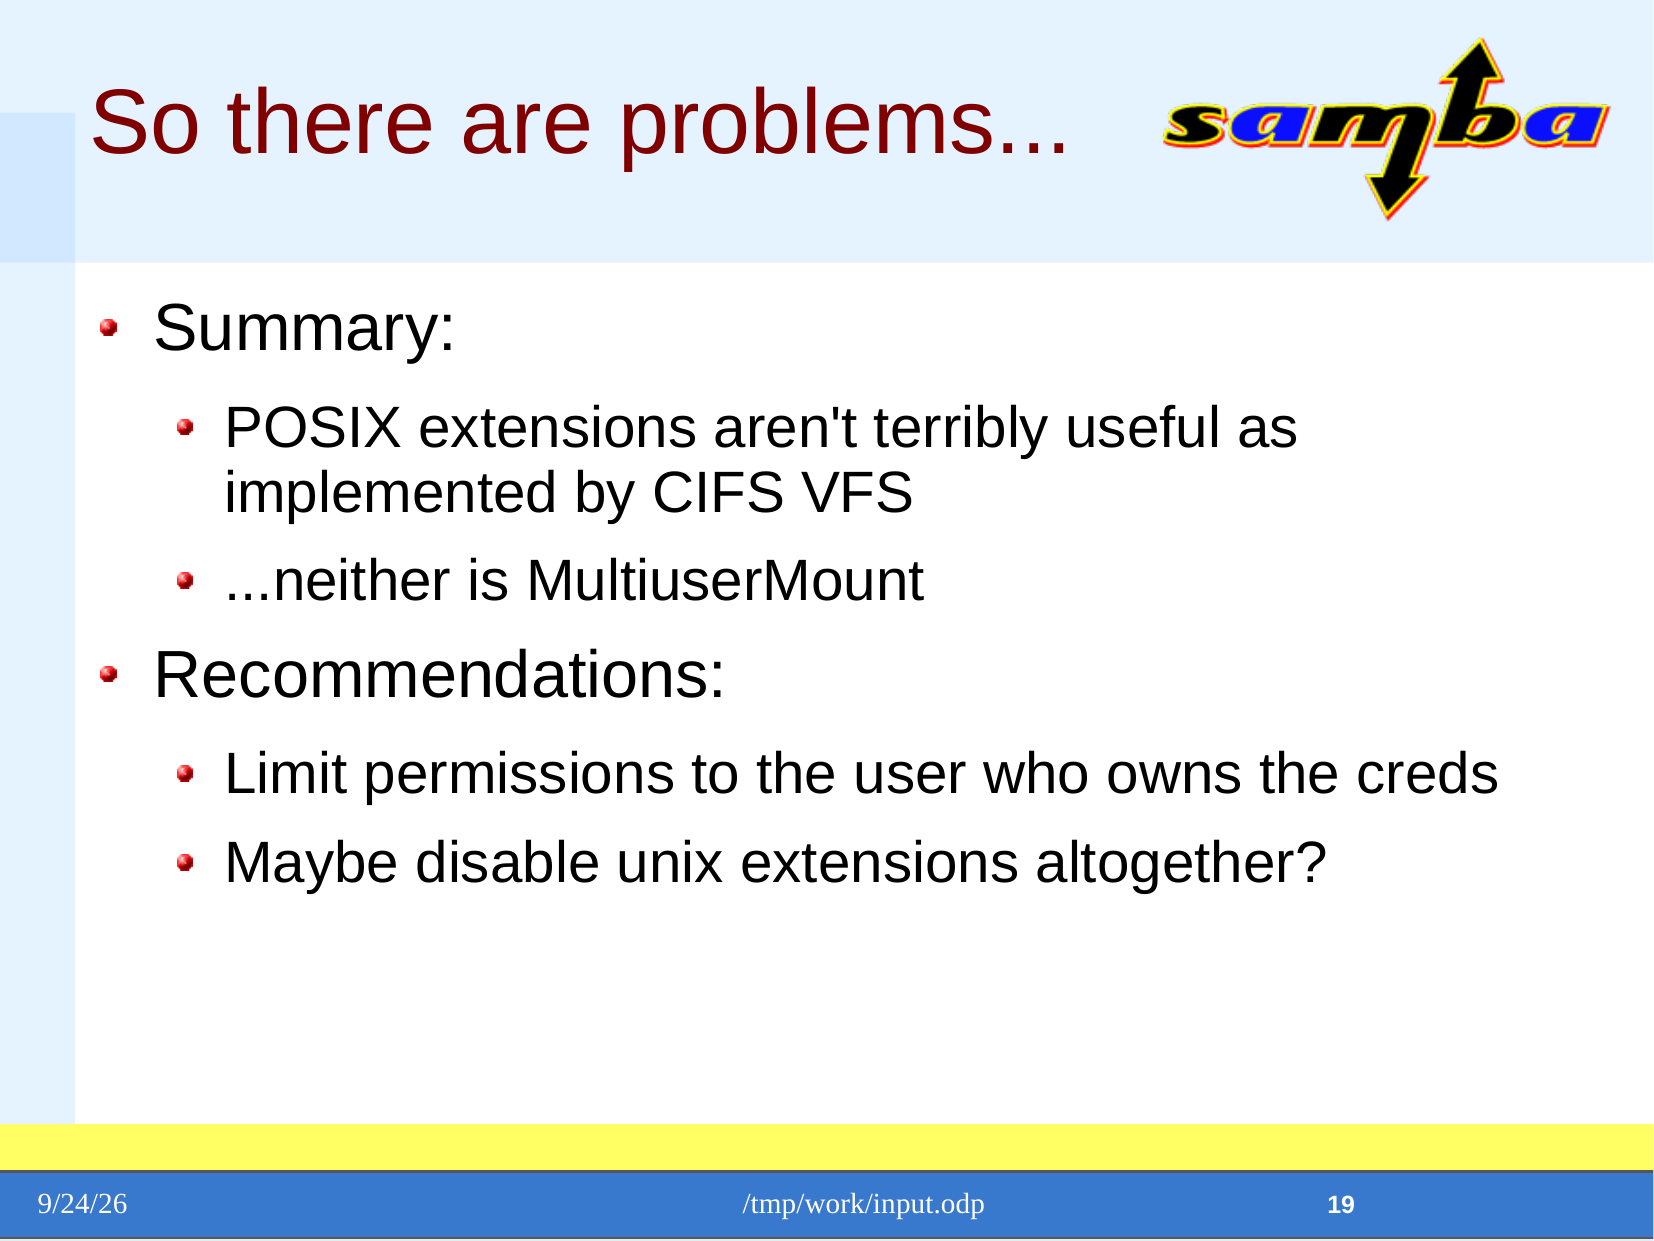

# So there are problems...
Summary:
POSIX extensions aren't terribly useful as implemented by CIFS VFS
...neither is MultiuserMount
Recommendations:
Limit permissions to the user who owns the creds
Maybe disable unix extensions altogether?